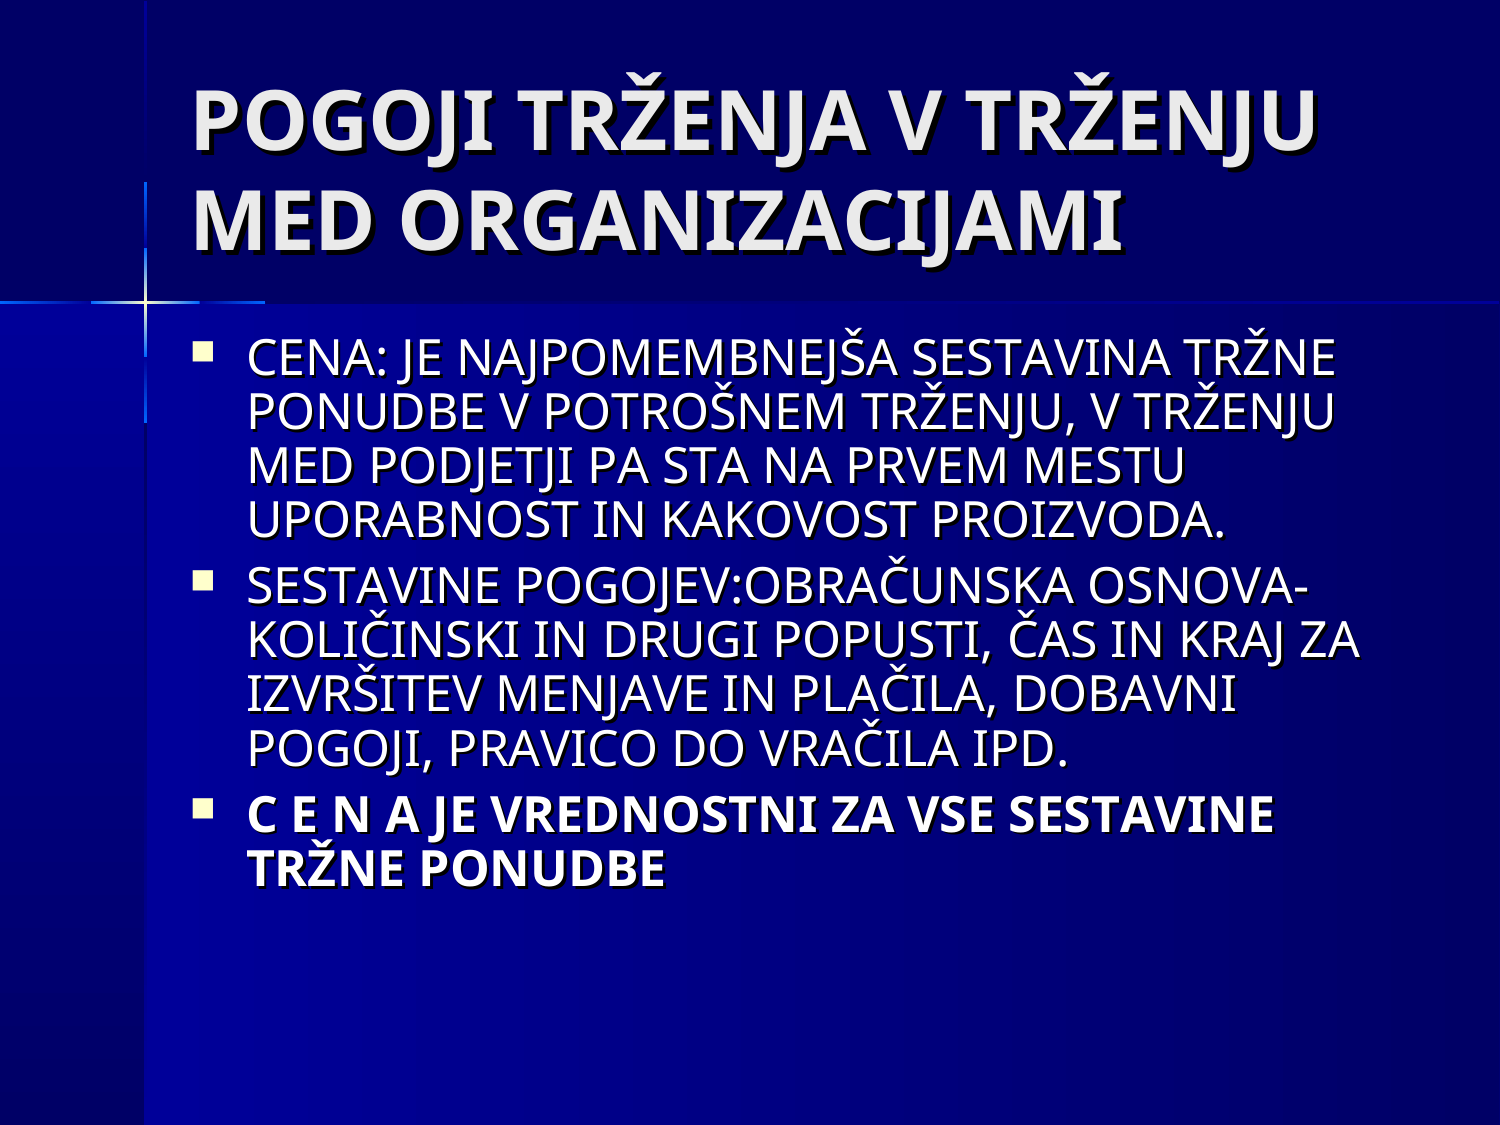

# POGOJI TRŽENJA V TRŽENJU MED ORGANIZACIJAMI
CENA: JE NAJPOMEMBNEJŠA SESTAVINA TRŽNE PONUDBE V POTROŠNEM TRŽENJU, V TRŽENJU MED PODJETJI PA STA NA PRVEM MESTU UPORABNOST IN KAKOVOST PROIZVODA.
SESTAVINE POGOJEV:OBRAČUNSKA OSNOVA-KOLIČINSKI IN DRUGI POPUSTI, ČAS IN KRAJ ZA IZVRŠITEV MENJAVE IN PLAČILA, DOBAVNI POGOJI, PRAVICO DO VRAČILA IPD.
C E N A JE VREDNOSTNI ZA VSE SESTAVINE TRŽNE PONUDBE